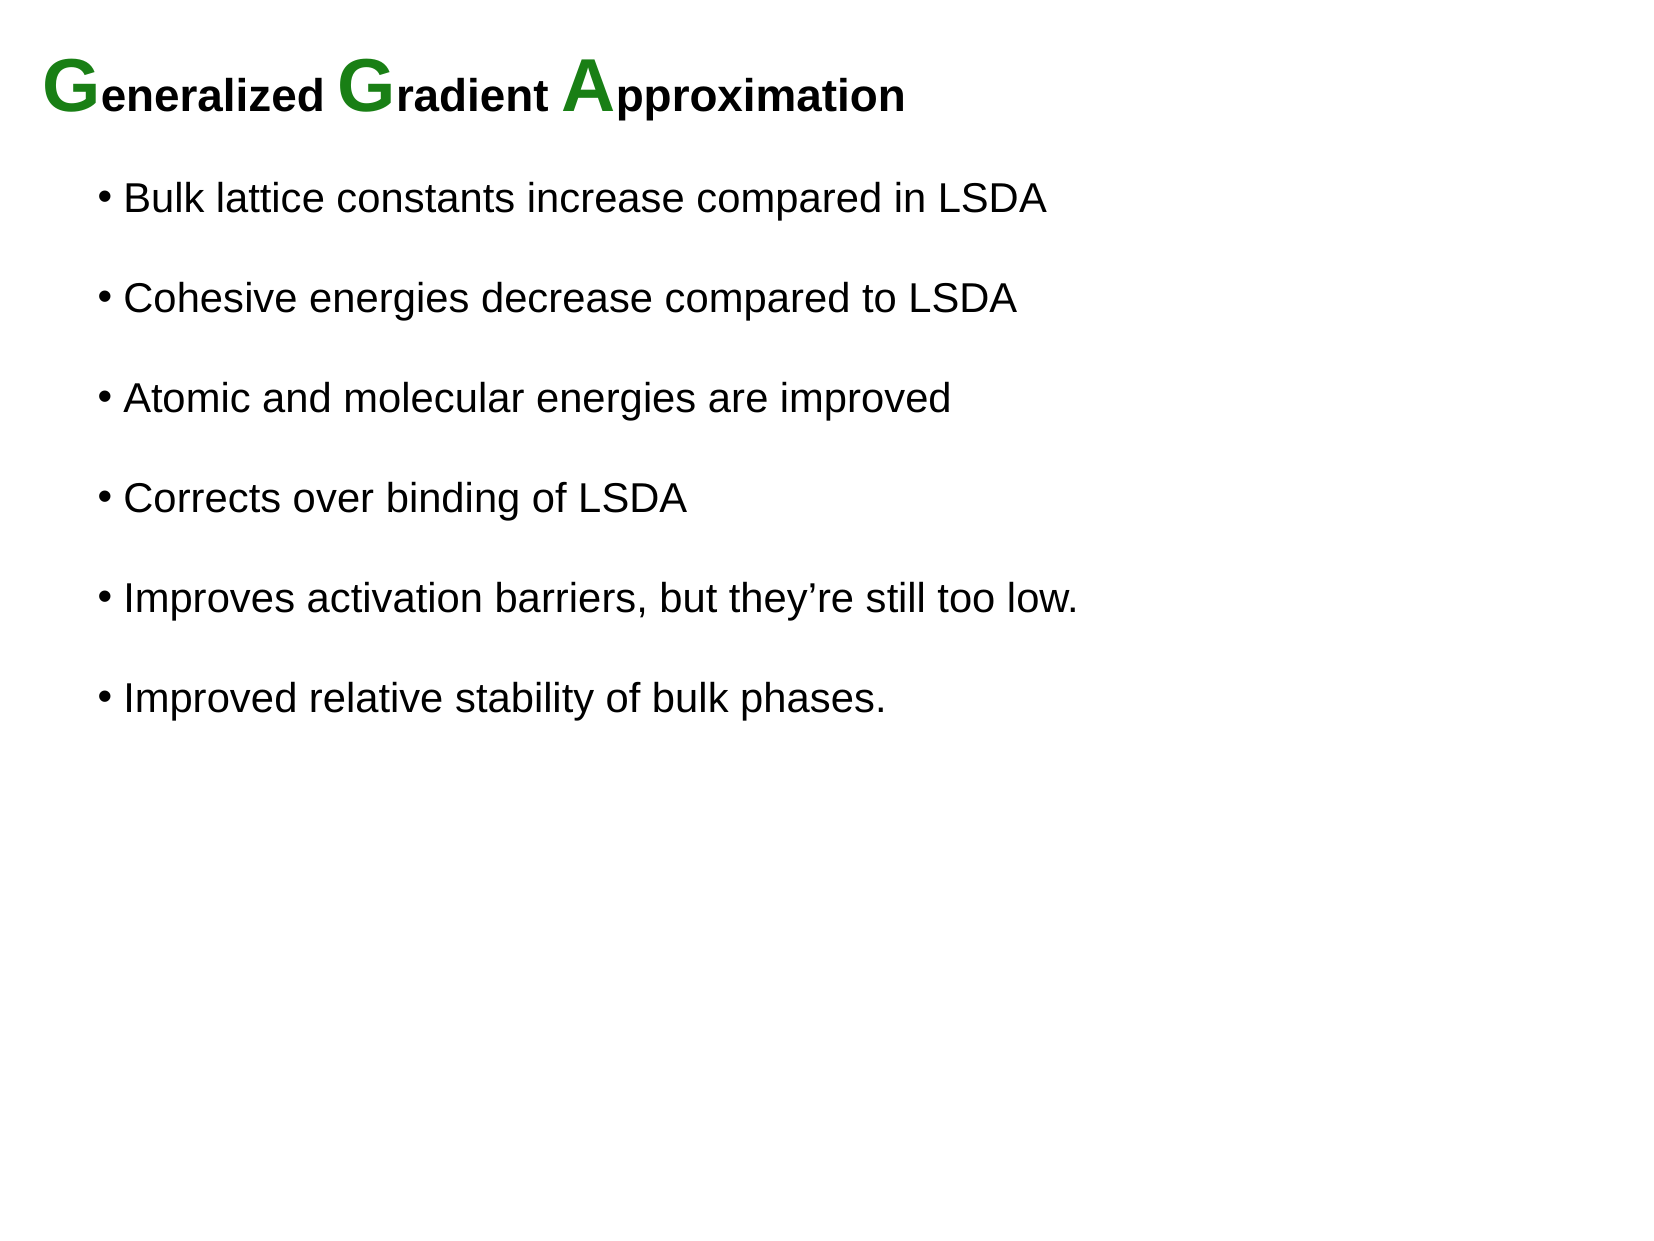

Generalized Gradient Approximation
 Bulk lattice constants increase compared in LSDA
 Cohesive energies decrease compared to LSDA
 Atomic and molecular energies are improved
 Corrects over binding of LSDA
 Improves activation barriers, but they’re still too low.
 Improved relative stability of bulk phases.